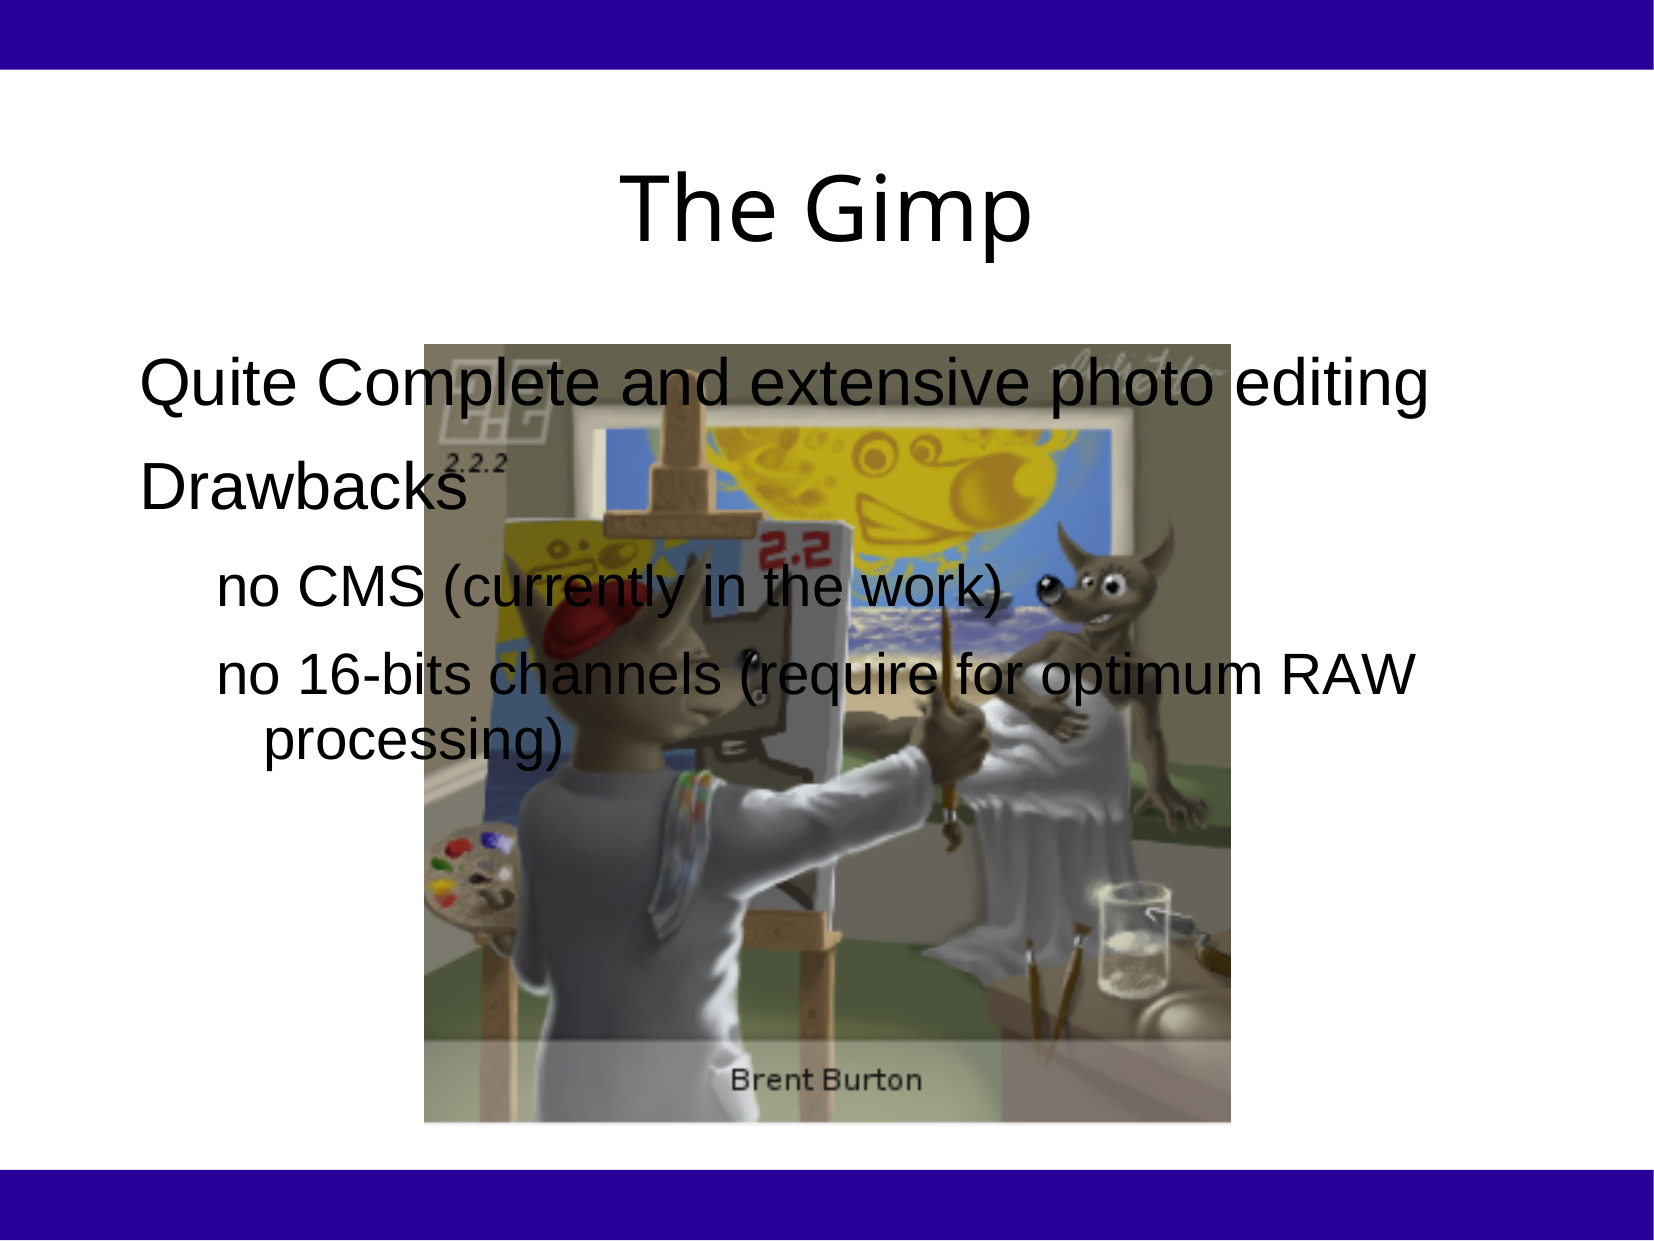

# The Gimp
Quite Complete and extensive photo editing
Drawbacks
no CMS (currently in the work)
no 16-bits channels (require for optimum RAW processing)